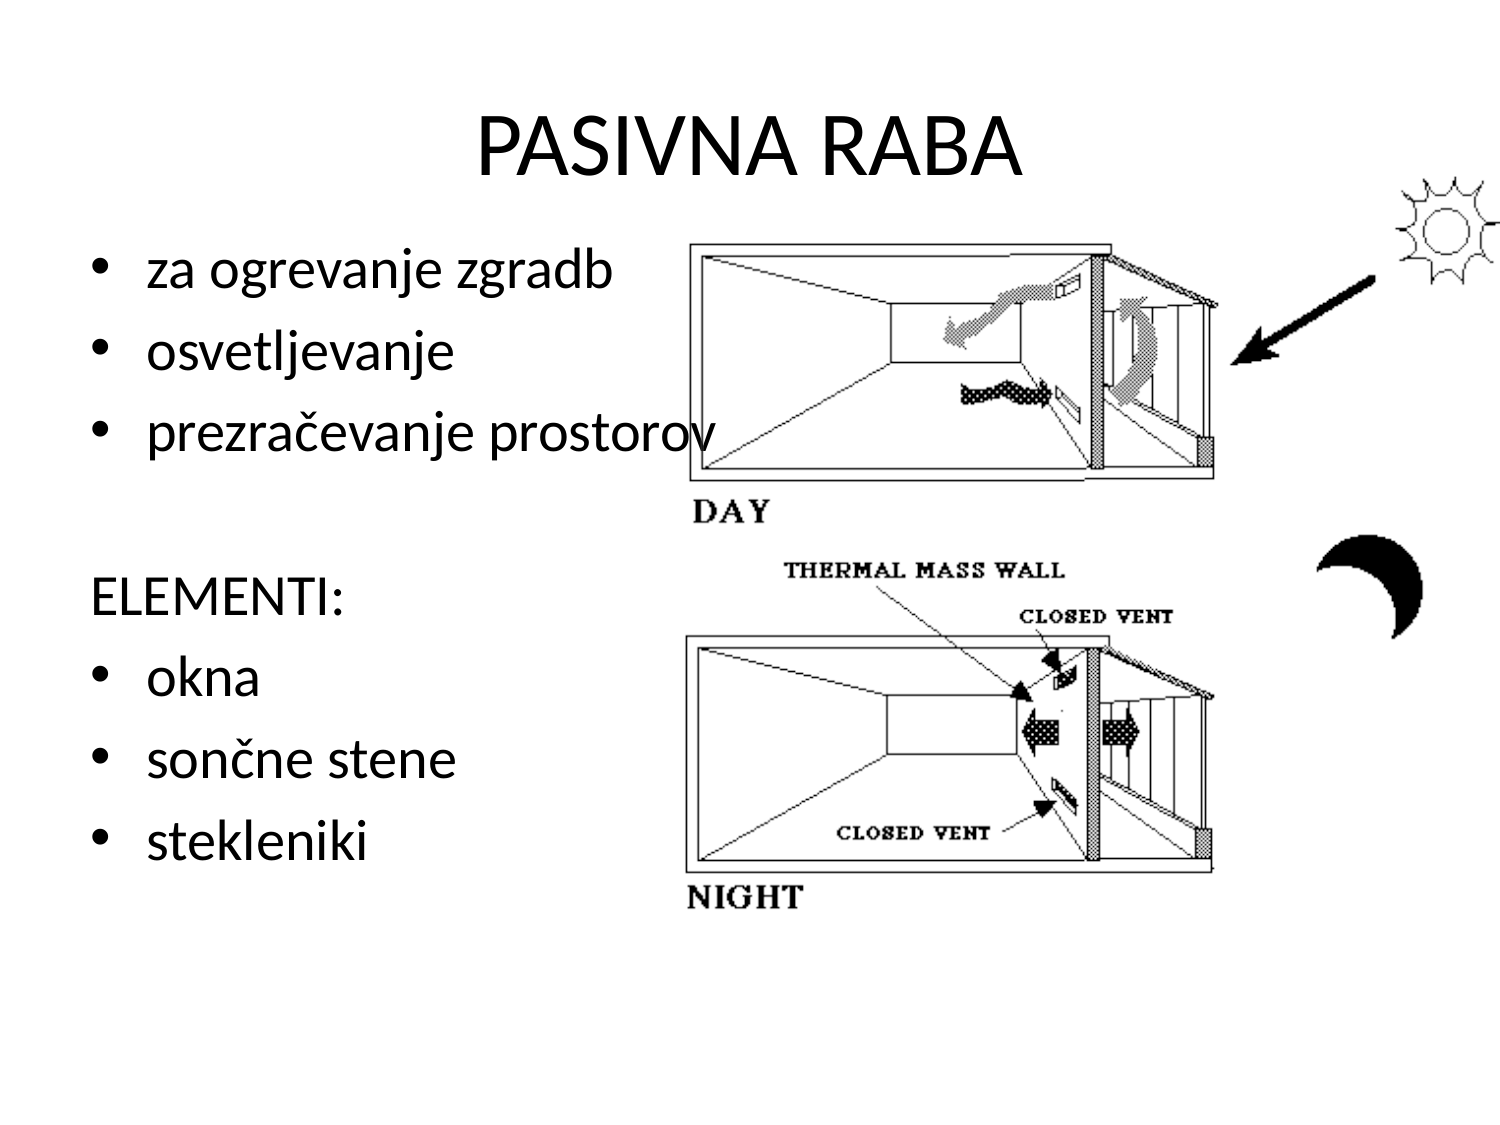

# PASIVNA RABA
za ogrevanje zgradb
osvetljevanje
prezračevanje prostorov
ELEMENTI:
okna
sončne stene
stekleniki